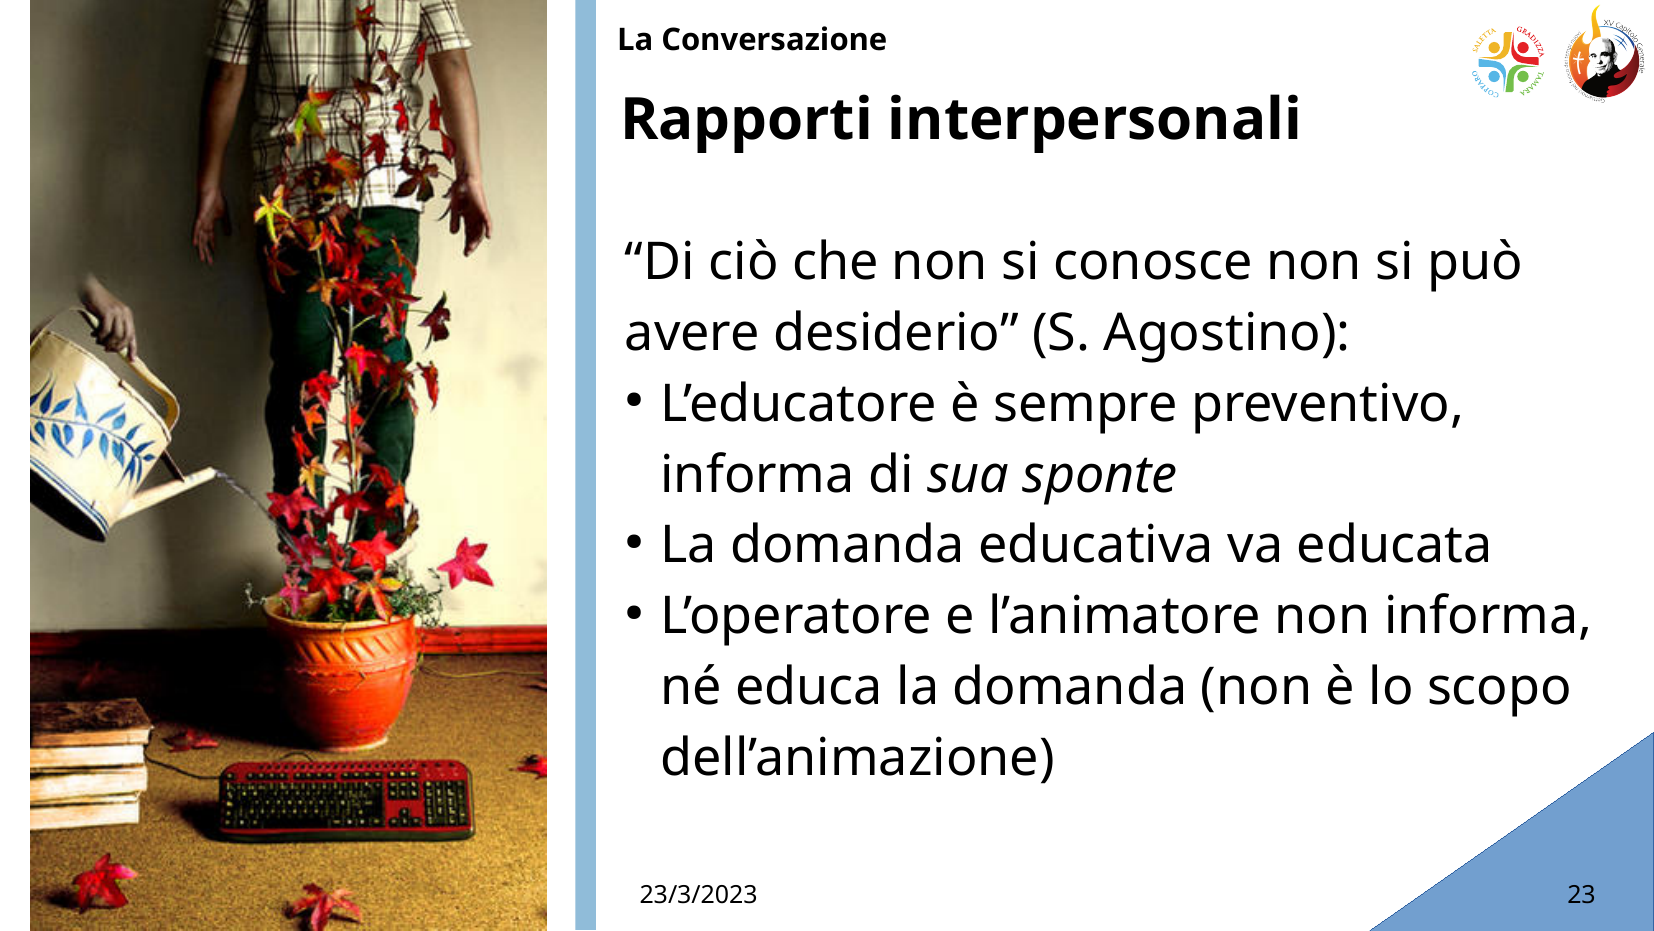

La Conversazione
Rapporti interpersonali
# “Di ciò che non si conosce non si può avere desiderio” (S. Agostino):
L’educatore è sempre preventivo, informa di sua sponte
La domanda educativa va educata
L’operatore e l’animatore non informa, né educa la domanda (non è lo scopo dell’animazione)